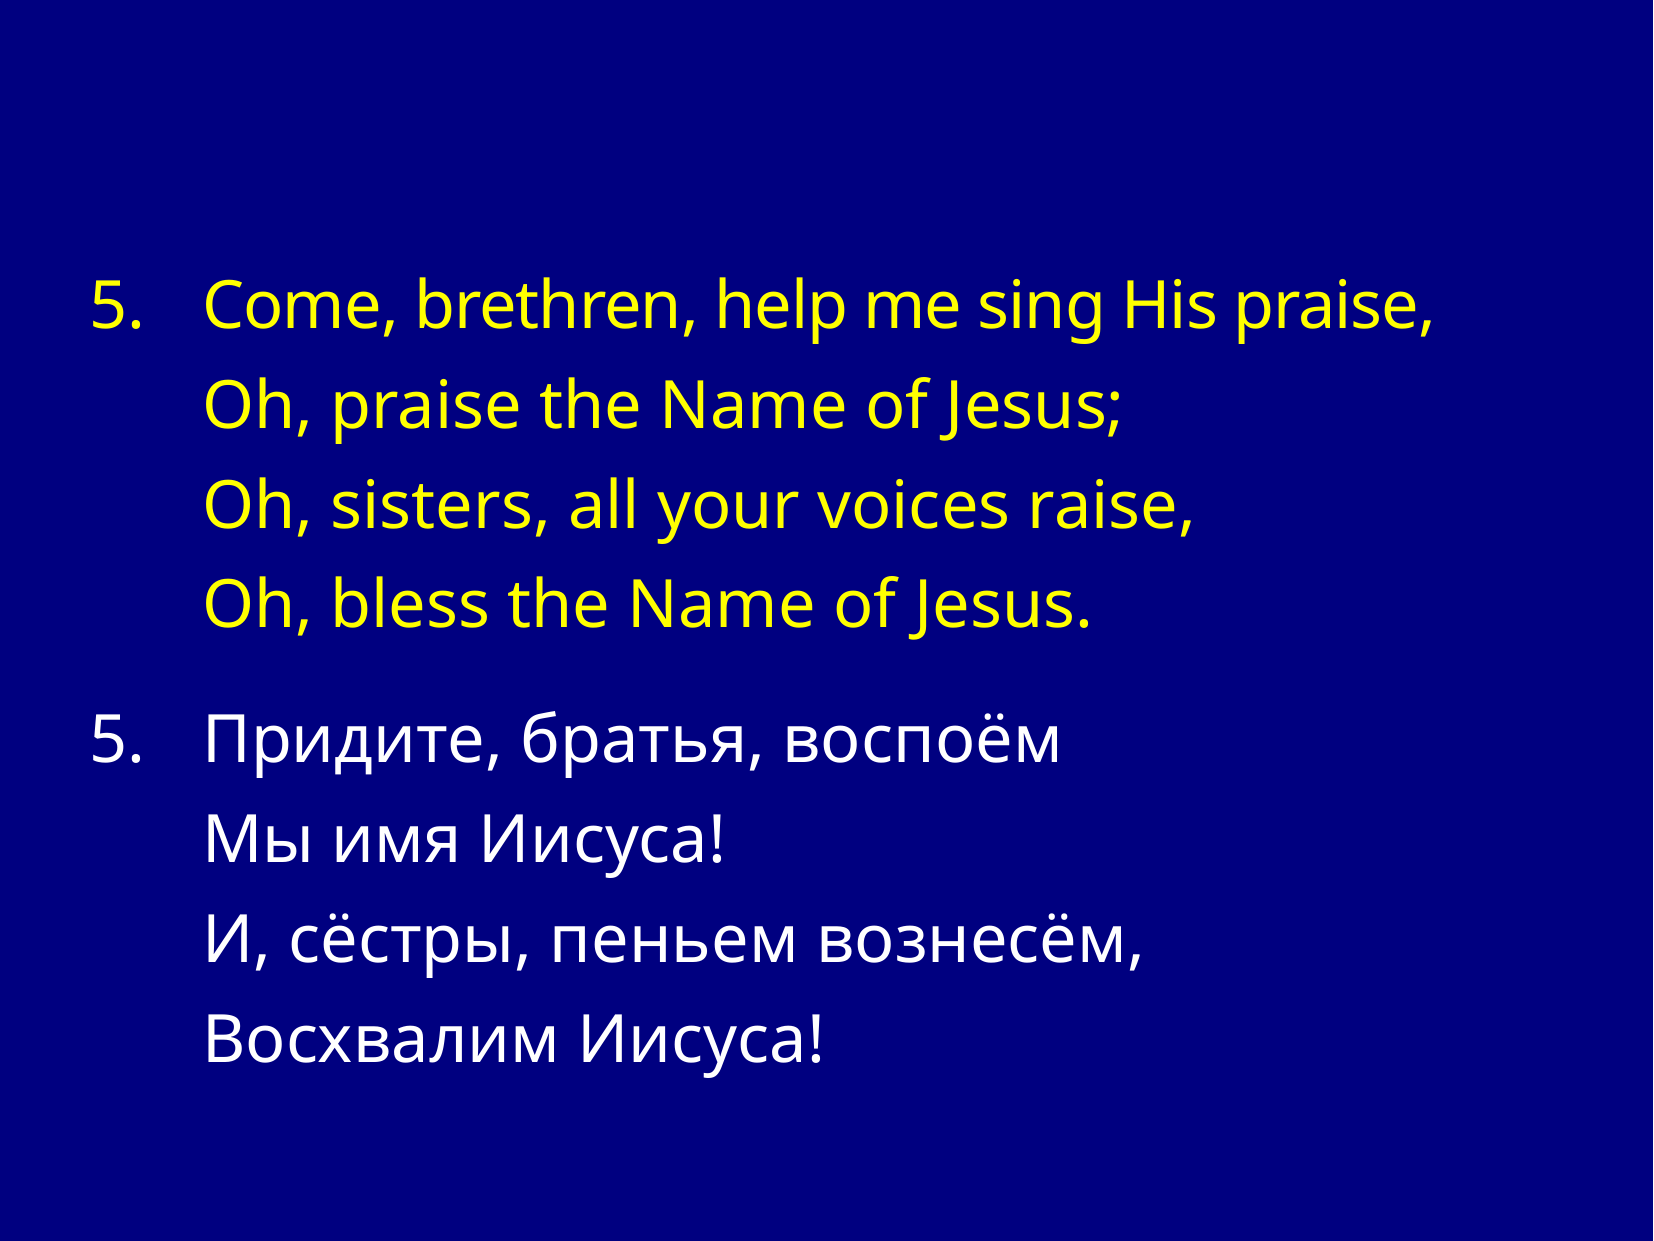

5.	Come, brethren, help me sing His praise,
	Oh, praise the Name of Jesus;
	Oh, sisters, all your voices raise,
	Oh, bless the Name of Jesus.
5.	Придите, братья, воспоём
	Мы имя Иисуса!
	И, сёстры, пеньем вознесём,
	Восхвалим Иисуса!